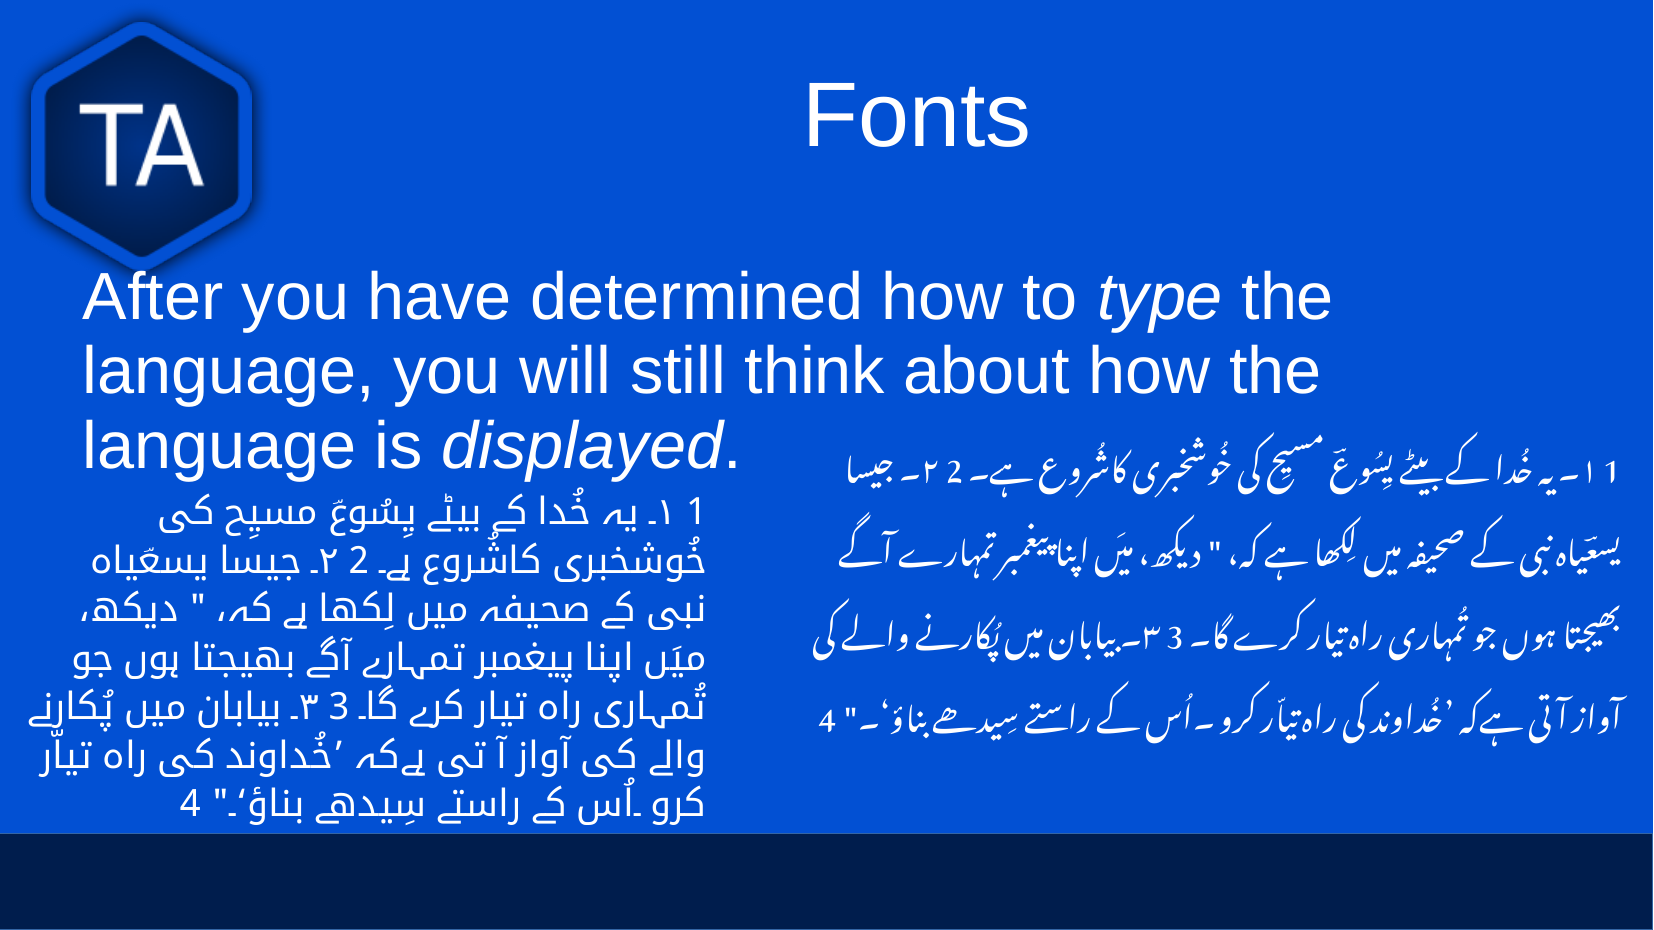

# Fonts
After you have determined how to type the language, you will still think about how the language is displayed.
1 ۱۔ یہ خُدا کے بیٹے یِسُوعؔ مسیِح کی خُوشخبری کاشُروع ہے۔ 2 ۲۔ جیسا یسعؔیاہ نبی کے صحیفہ میں لِکھا ہے کہ، " دیکھ، میَں اپنا پیغمبر تمہارے آگے بھیجتا ہوں جو تُمہاری راہ تیار کرے گا۔ 3 ۳۔ بیابان میں پُکارنے والے کی آواز آ تی ہےکہ ’خُداوند کی راہ تیاّر کرو ۔اُس کے راستے سِیدھے بناؤ‘۔" 4
1 ۱۔ یہ خُدا کے بیٹے یِسُوعؔ مسیِح کی خُوشخبری کاشُروع ہے۔ 2 ۲۔ جیسا یسعؔیاہ نبی کے صحیفہ میں لِکھا ہے کہ، " دیکھ، میَں اپنا پیغمبر تمہارے آگے بھیجتا ہوں جو تُمہاری راہ تیار کرے گا۔ 3 ۳۔ بیابان میں پُکارنے والے کی آواز آ تی ہےکہ ’خُداوند کی راہ تیاّر کرو ۔اُس کے راستے سِیدھے بناؤ‘۔" 4